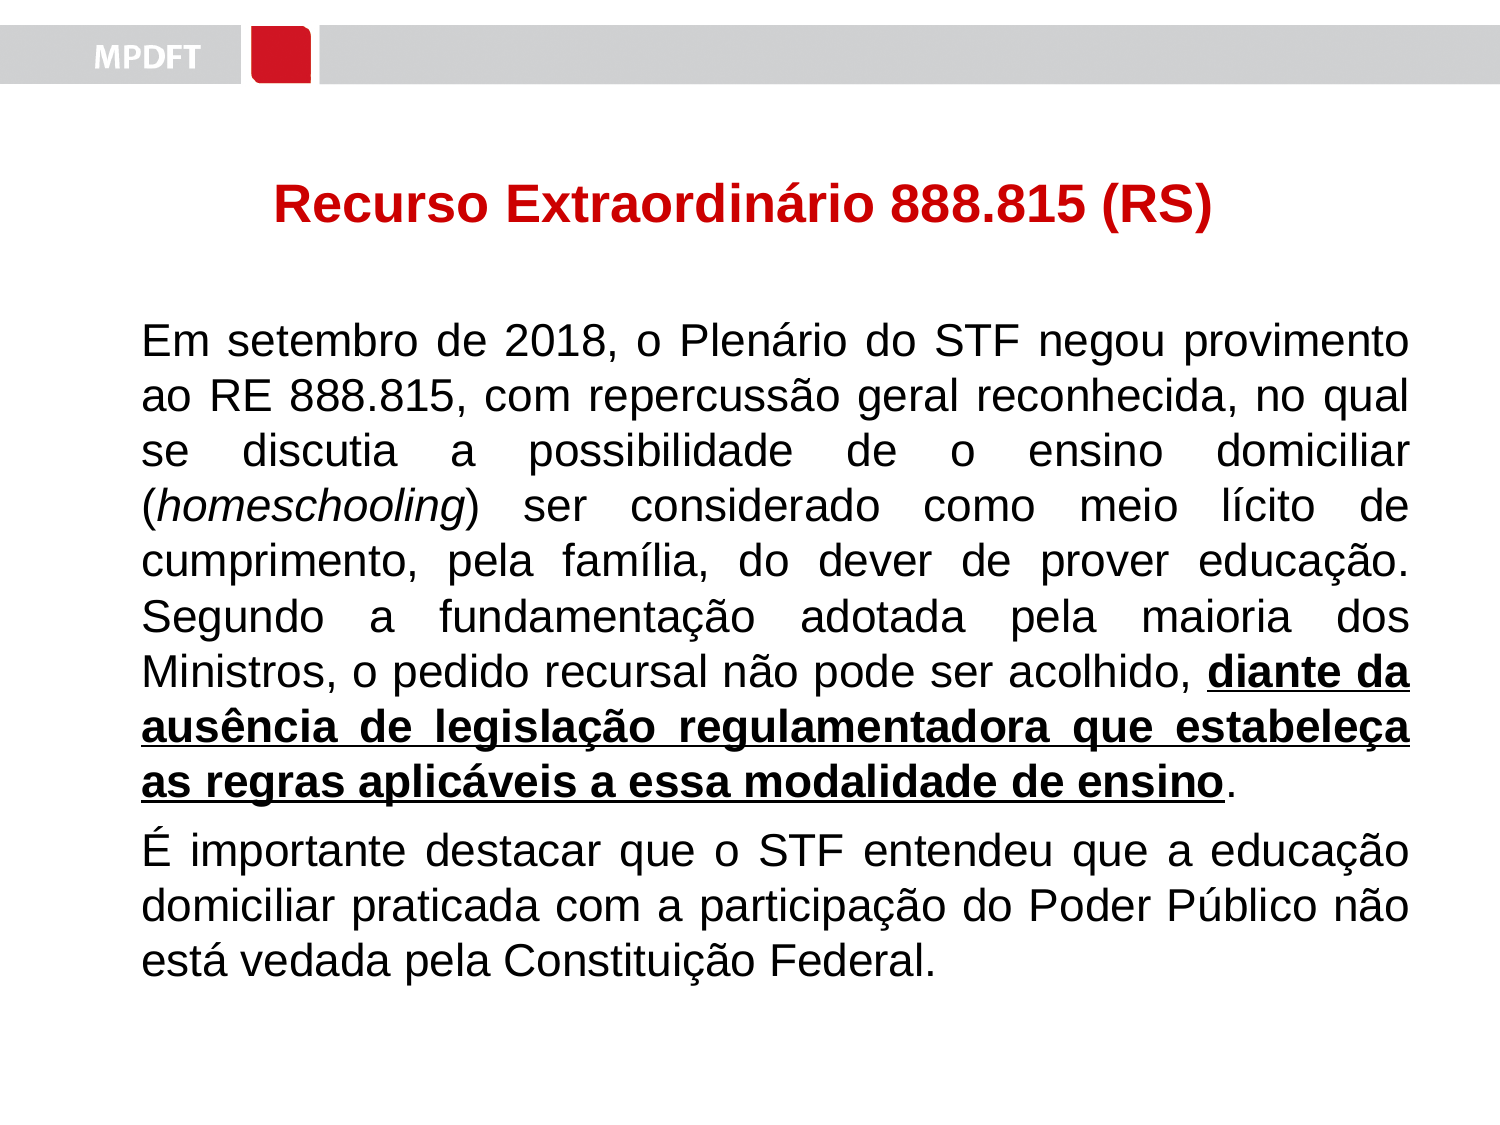

Recurso Extraordinário 888.815 (RS)
Em setembro de 2018, o Plenário do STF negou provimento ao RE 888.815, com repercussão geral reconhecida, no qual se discutia a possibilidade de o ensino domiciliar (homeschooling) ser considerado como meio lícito de cumprimento, pela família, do dever de prover educação. Segundo a fundamentação adotada pela maioria dos Ministros, o pedido recursal não pode ser acolhido, diante da ausência de legislação regulamentadora que estabeleça as regras aplicáveis a essa modalidade de ensino.
É importante destacar que o STF entendeu que a educação domiciliar praticada com a participação do Poder Público não está vedada pela Constituição Federal.